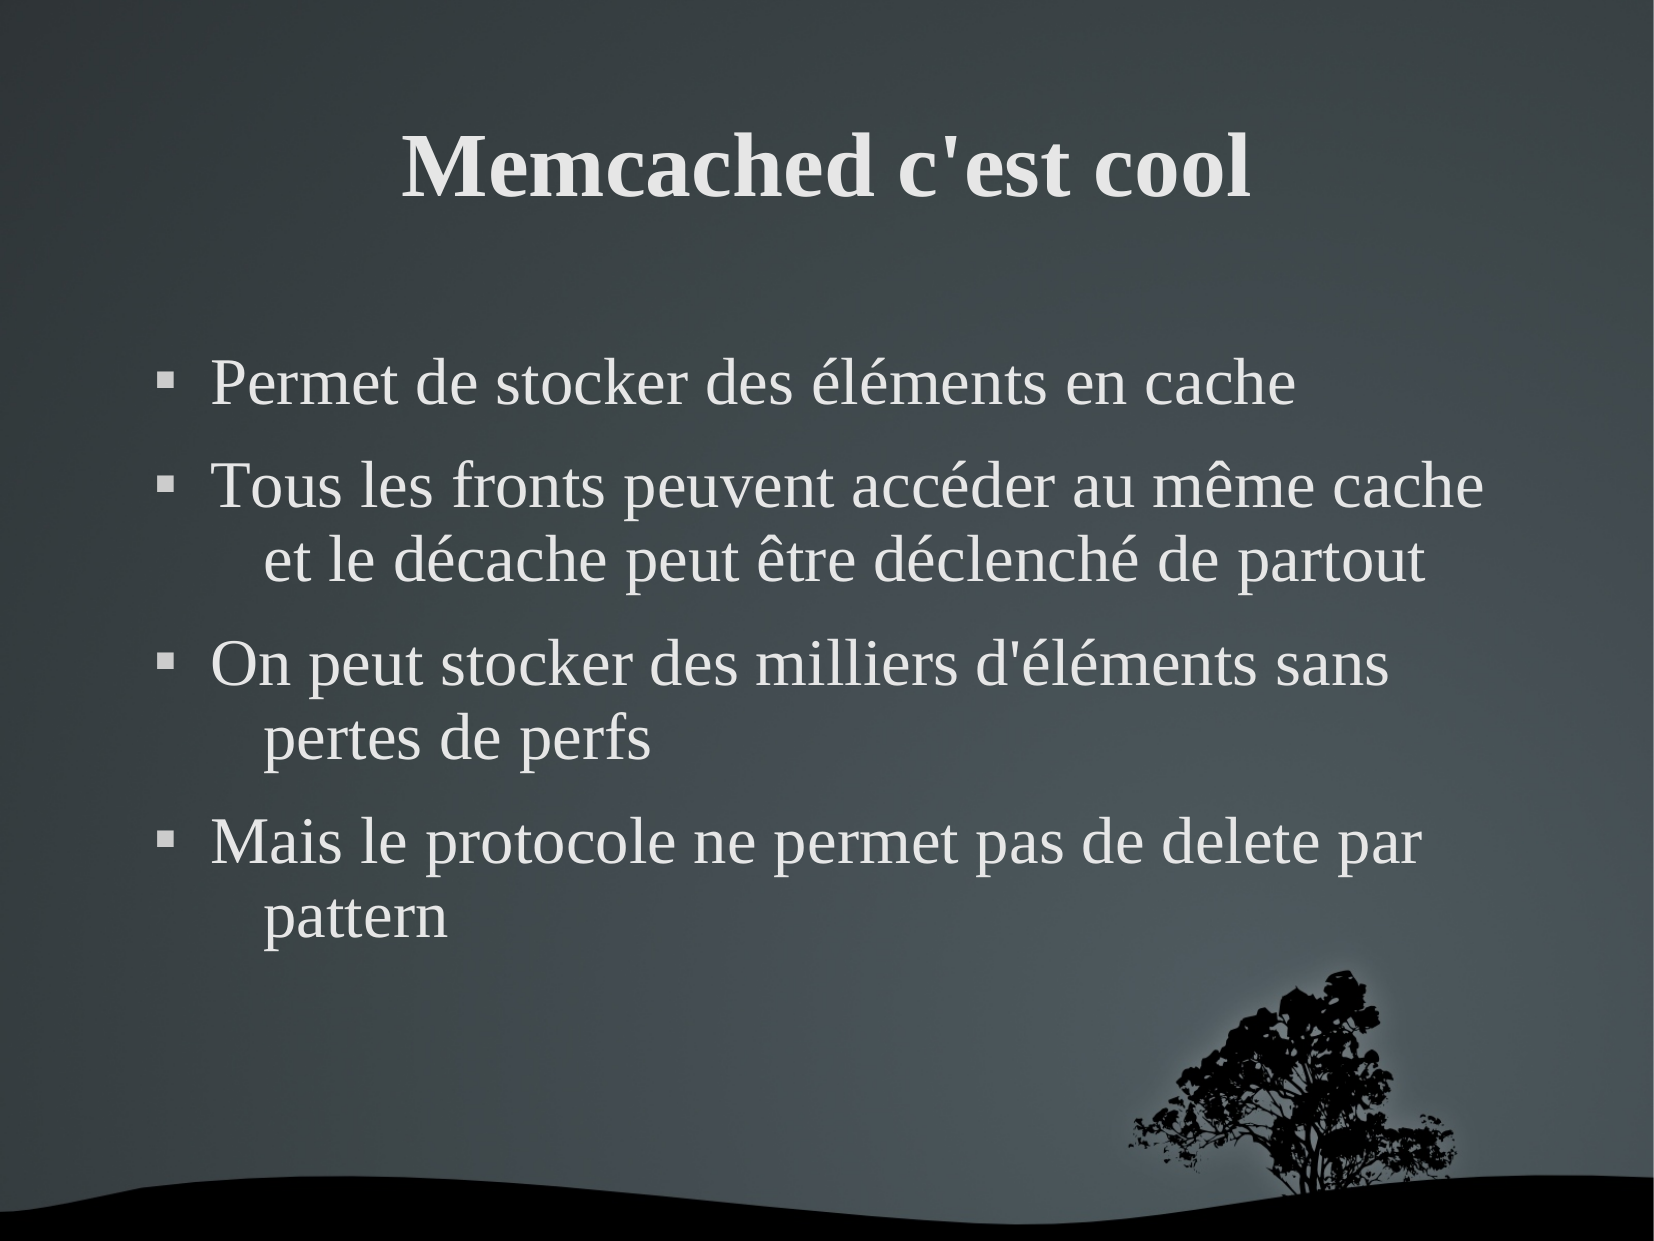

# Memcached c'est cool
Permet de stocker des éléments en cache
Tous les fronts peuvent accéder au même cache et le décache peut être déclenché de partout
On peut stocker des milliers d'éléments sans pertes de perfs
Mais le protocole ne permet pas de delete par pattern